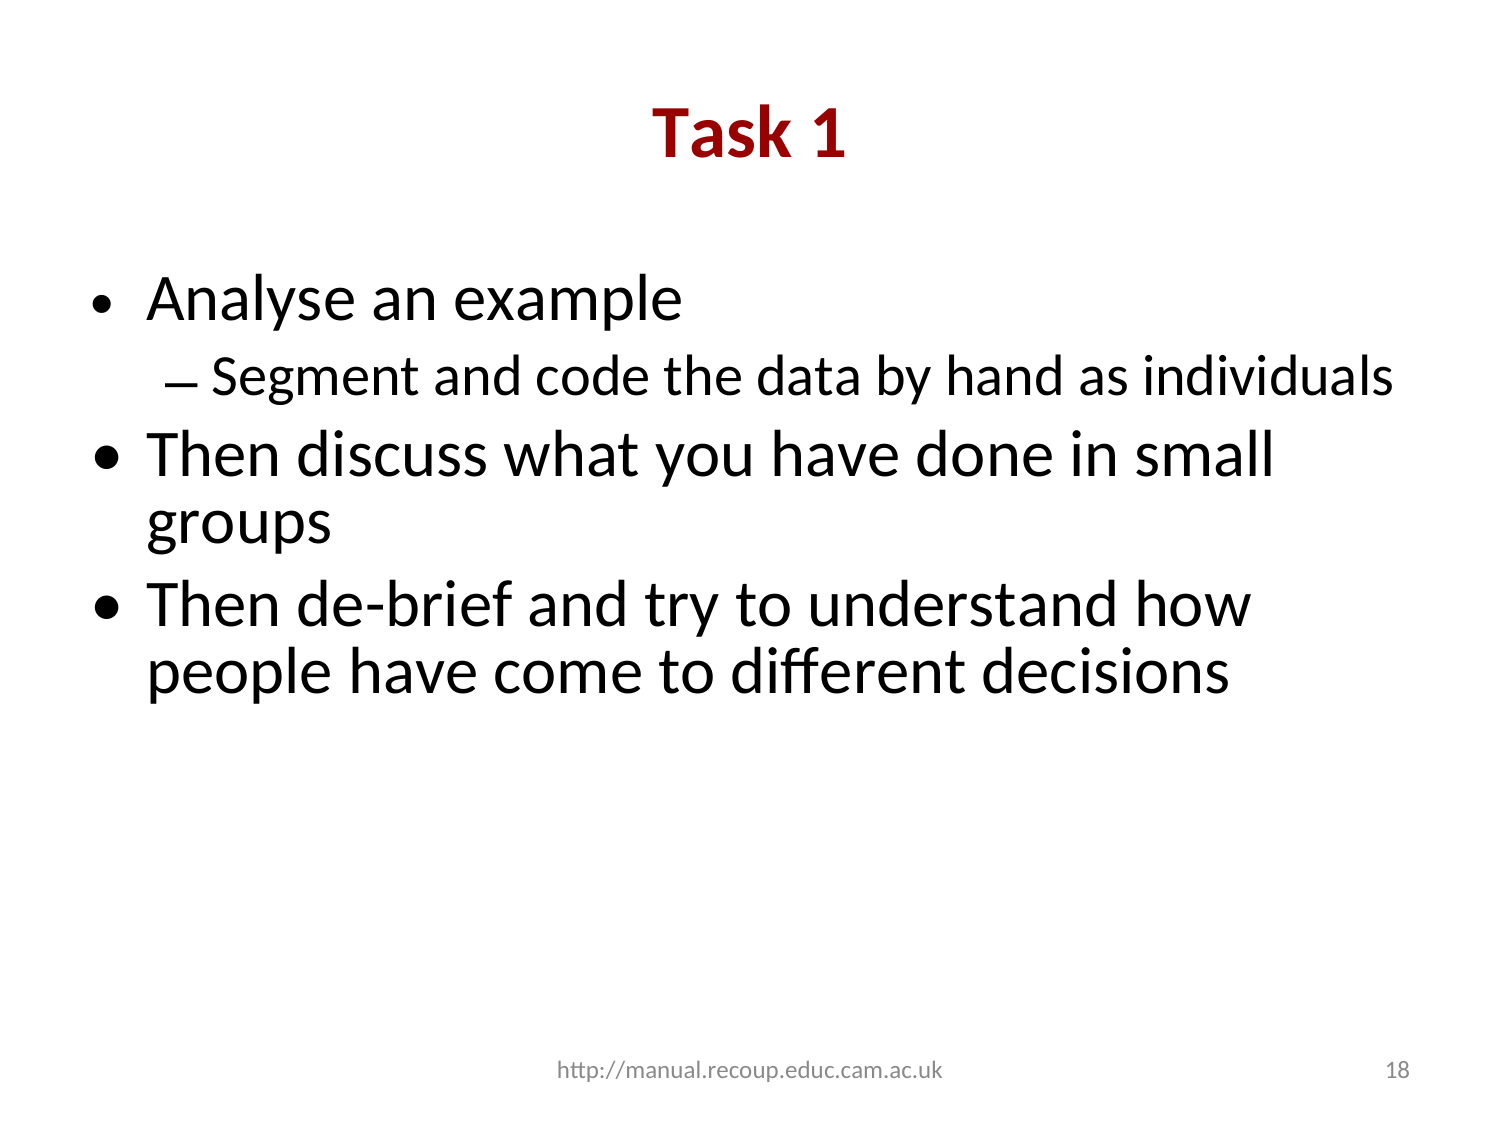

# Task 1
Analyse an example
Segment and code the data by hand as individuals
Then discuss what you have done in small groups
Then de-brief and try to understand how people have come to different decisions
http://manual.recoup.educ.cam.ac.uk
18